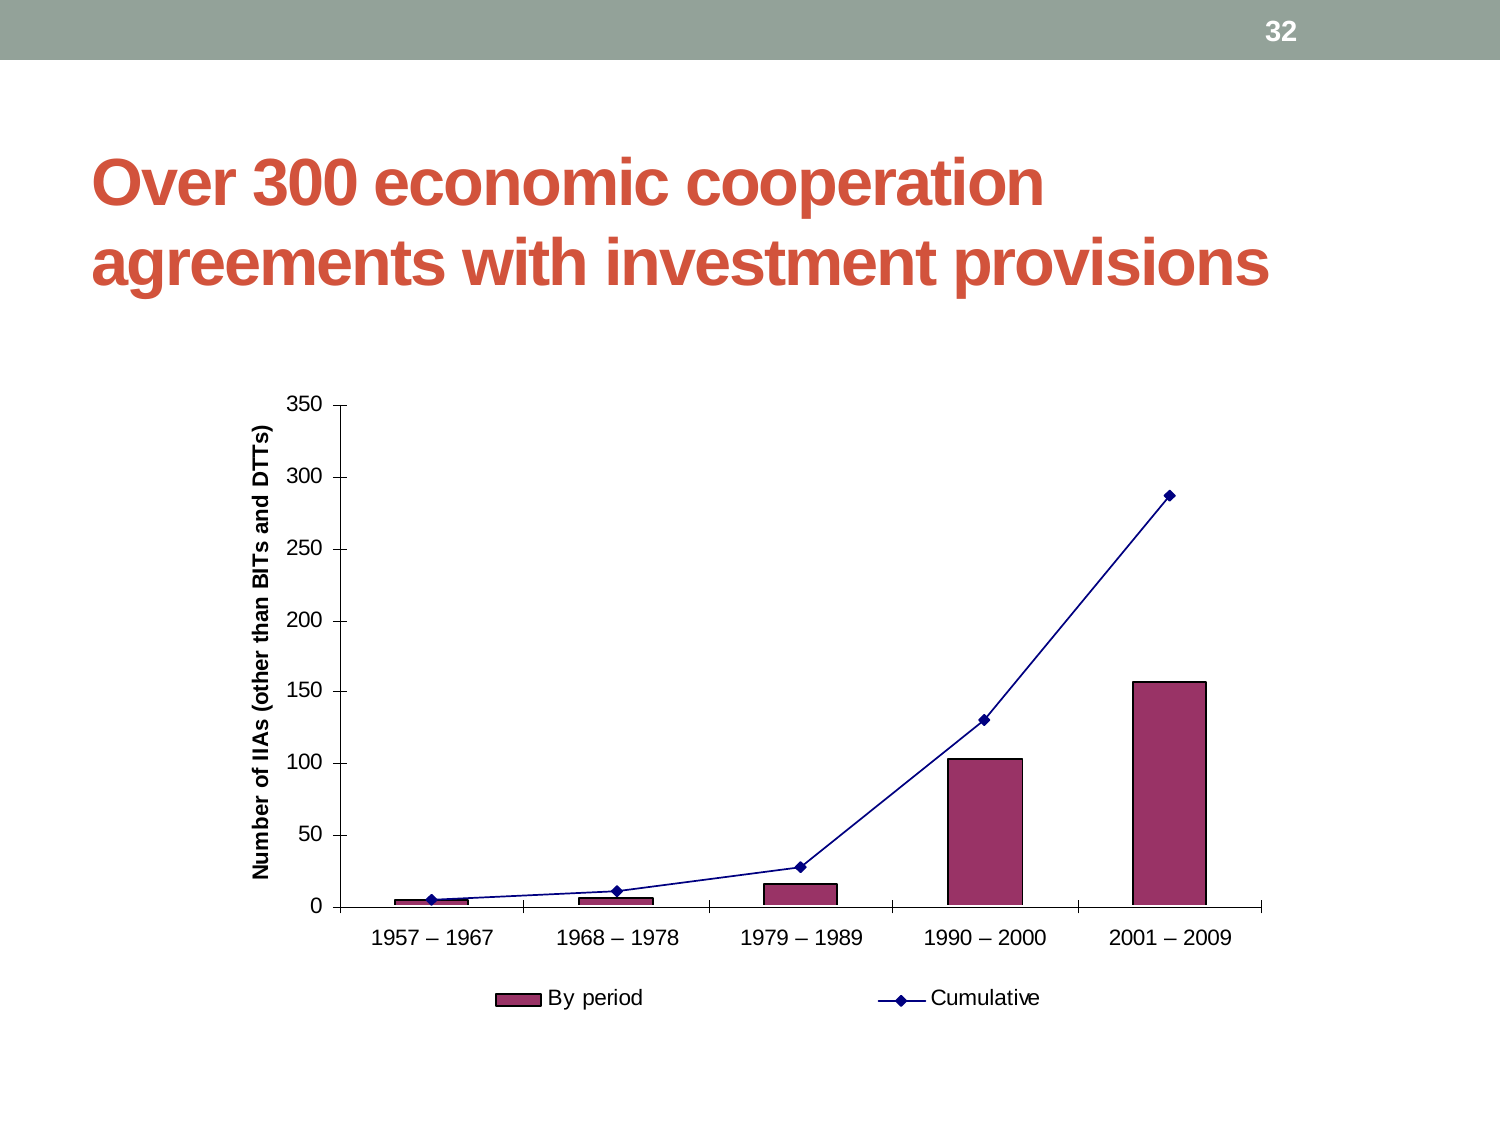

# Over 300 economic cooperation agreements with investment provisions